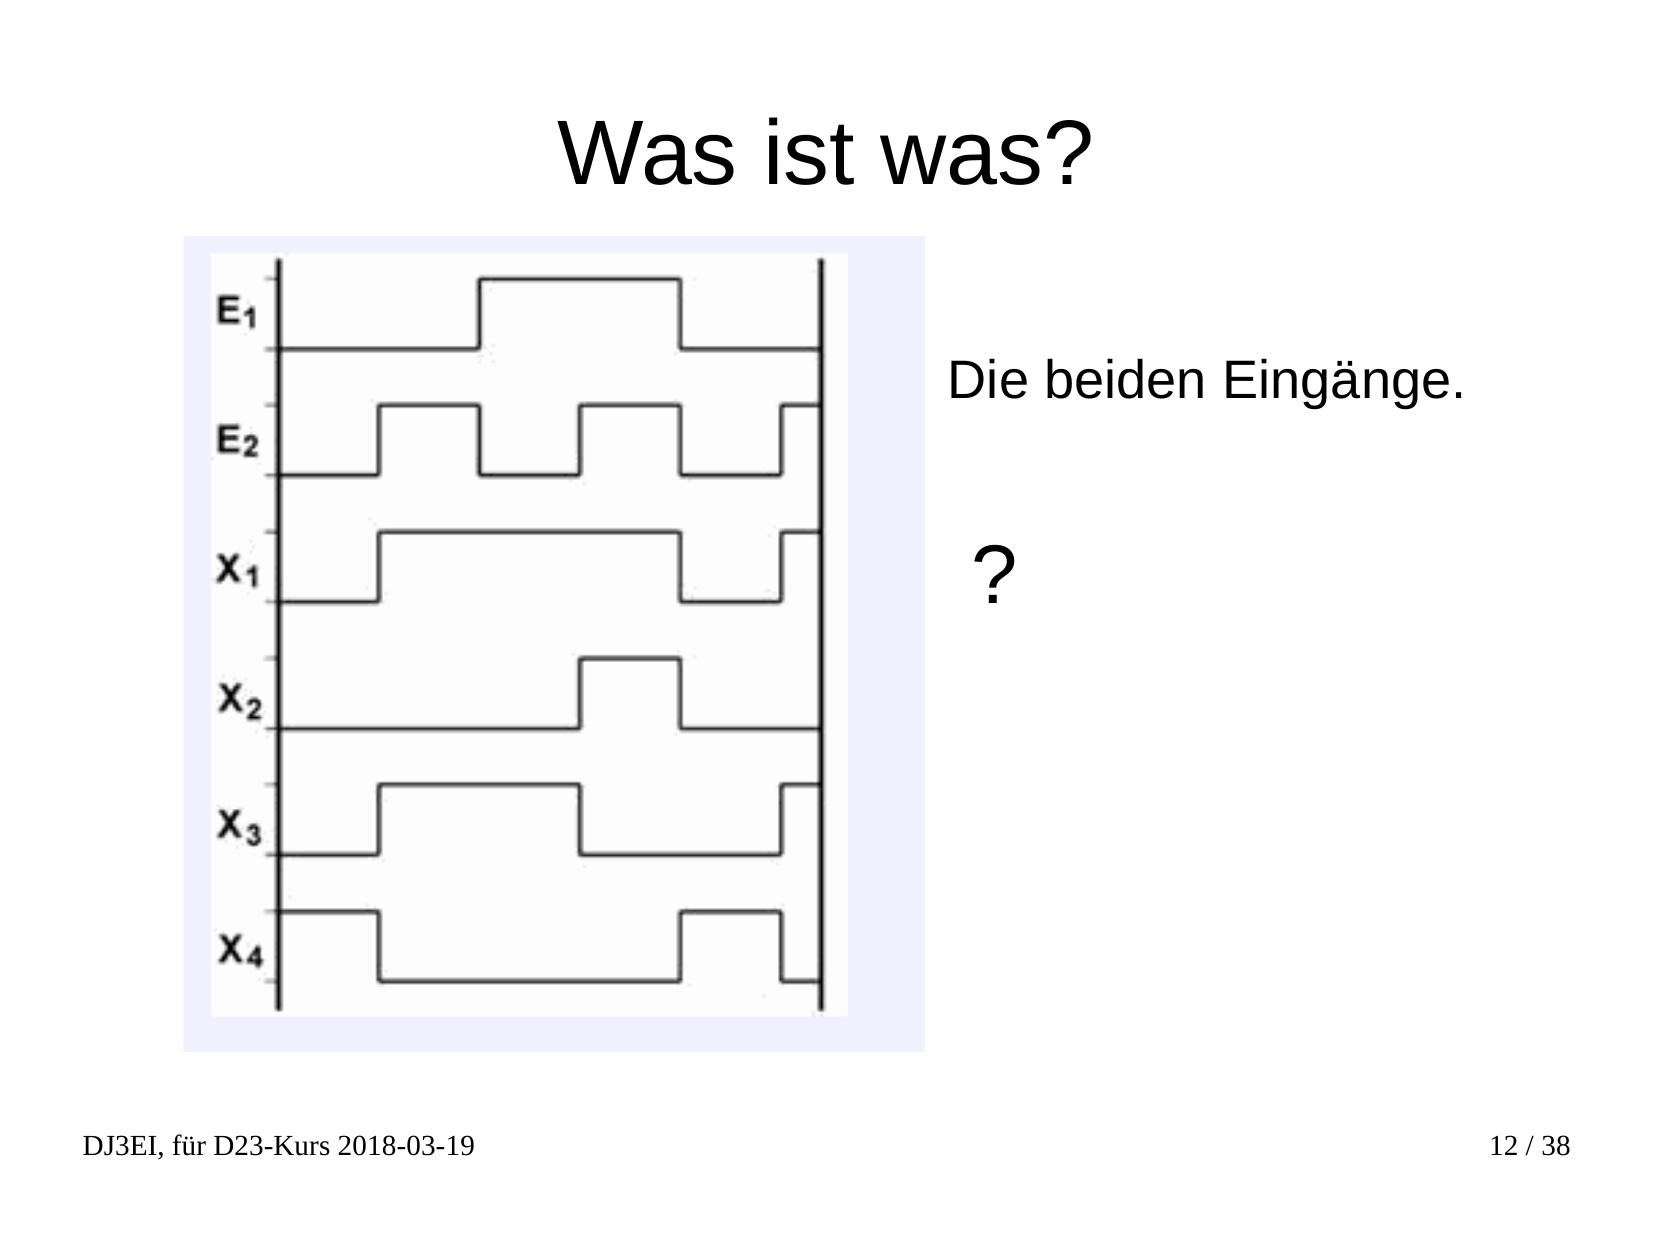

# Was ist was?
Die beiden Eingänge.
?
12